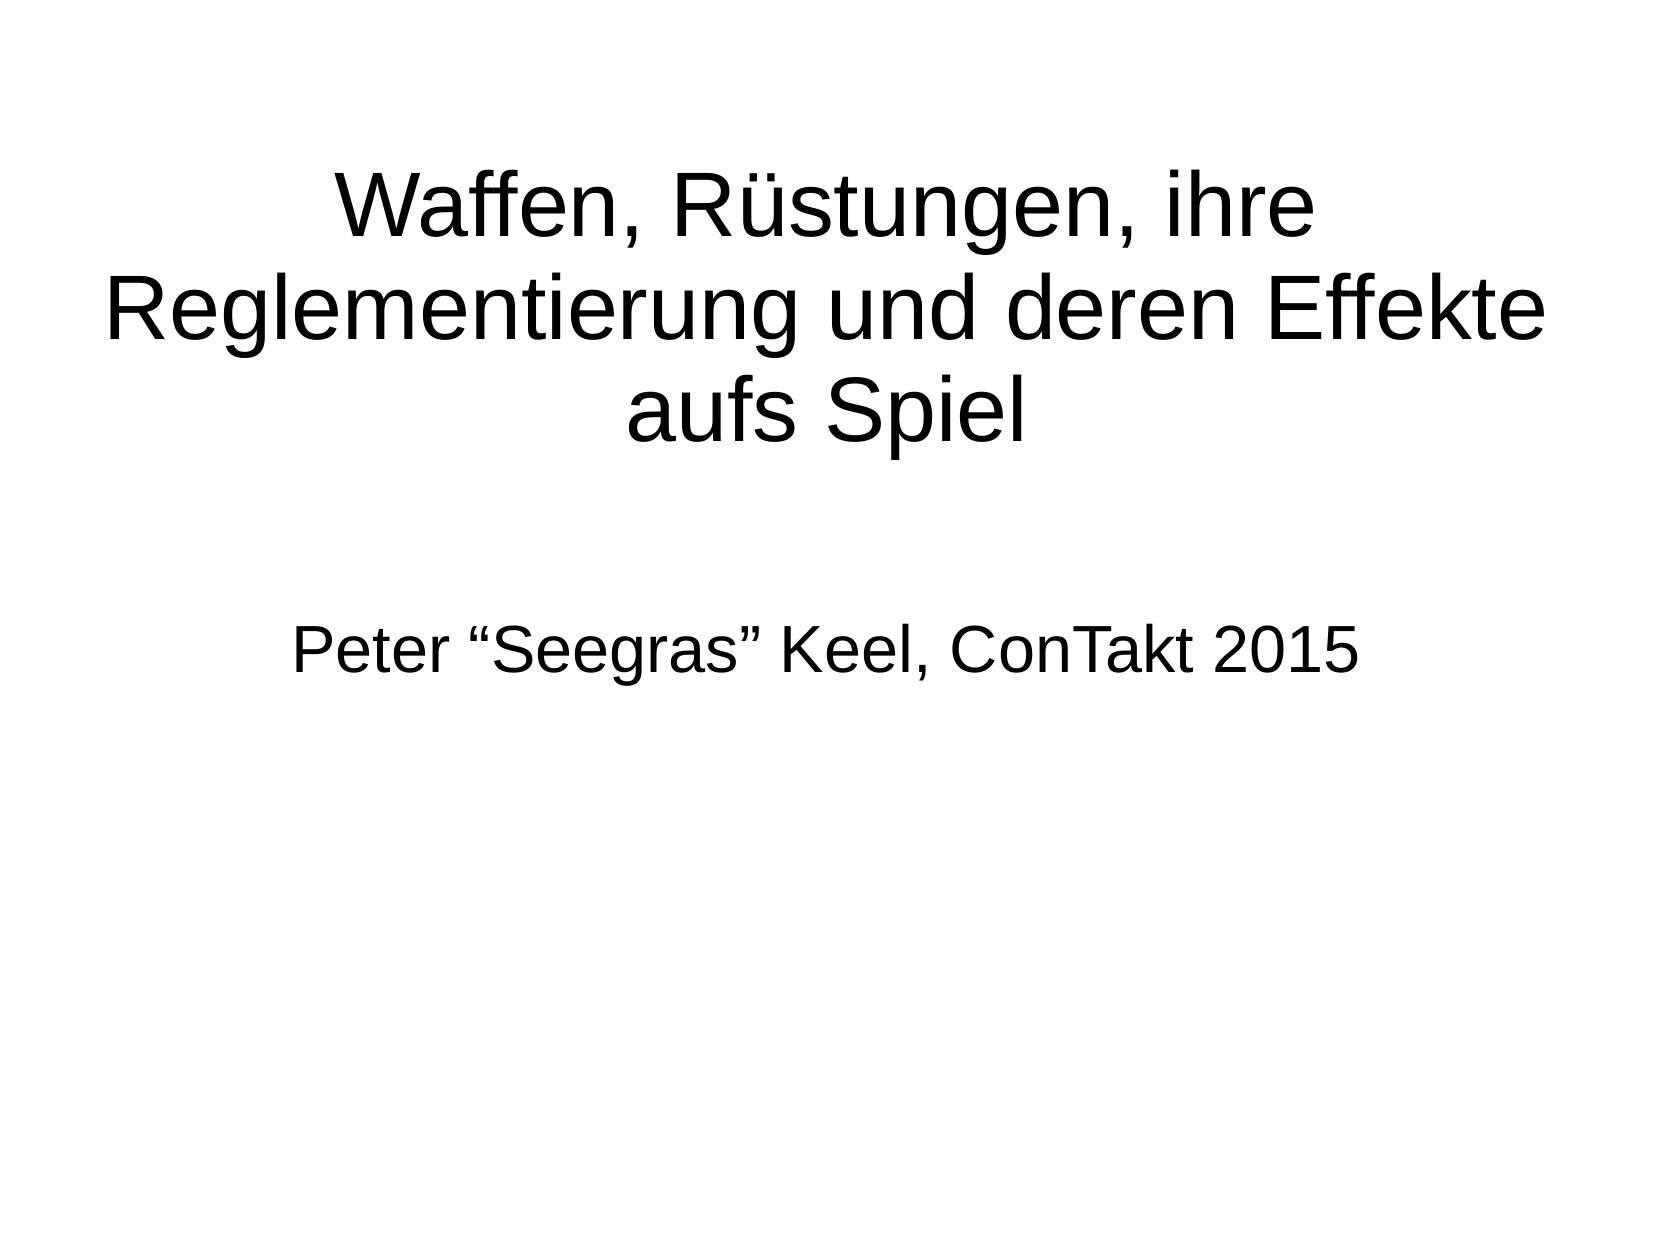

# Waffen, Rüstungen, ihre Reglementierung und deren Effekte aufs Spiel
Peter “Seegras” Keel, ConTakt 2015